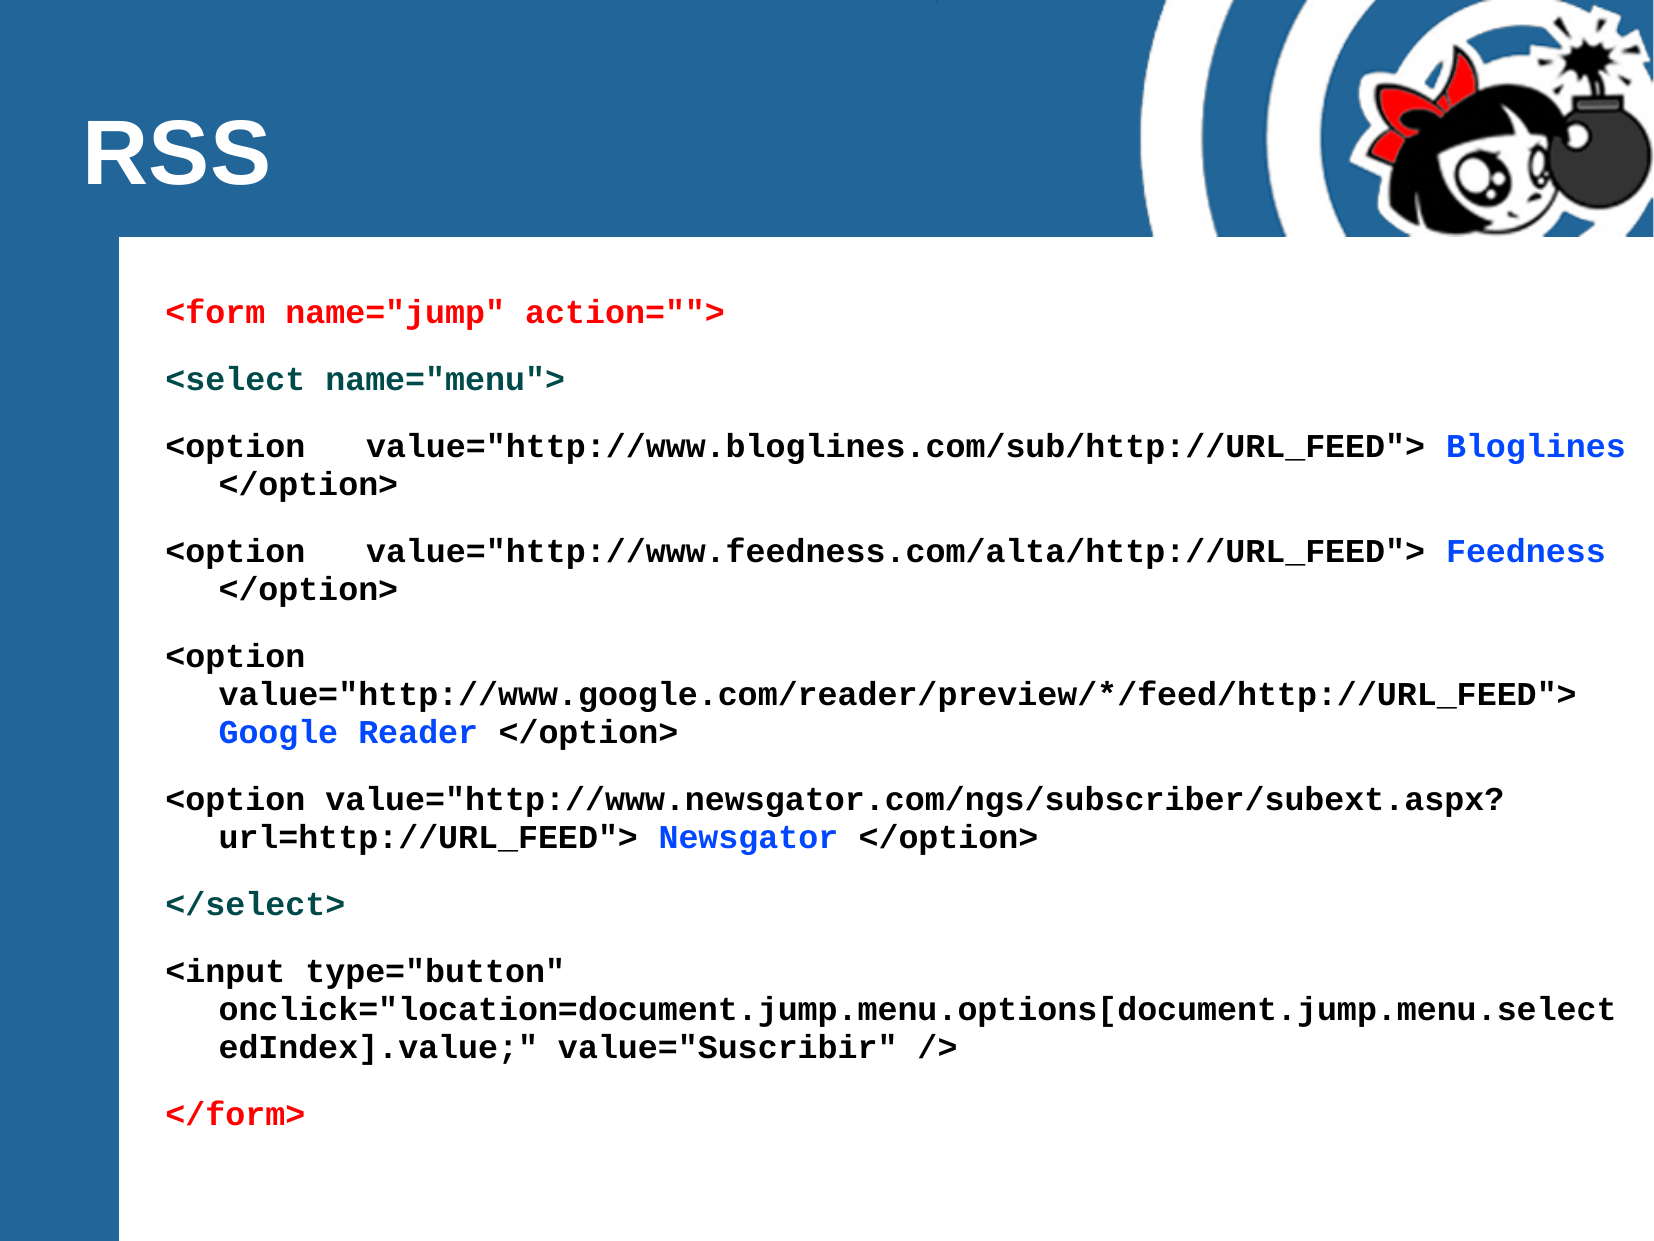

# RSS
<form name="jump" action="">
<select name="menu">
<option	value="http://www.bloglines.com/sub/http://URL_FEED"> Bloglines </option>
<option	value="http://www.feedness.com/alta/http://URL_FEED"> Feedness </option>
<option value="http://www.google.com/reader/preview/*/feed/http://URL_FEED"> Google Reader </option>
<option value="http://www.newsgator.com/ngs/subscriber/subext.aspx?url=http://URL_FEED"> Newsgator </option>
</select>
<input type="button" onclick="location=document.jump.menu.options[document.jump.menu.selectedIndex].value;" value="Suscribir" />
</form>